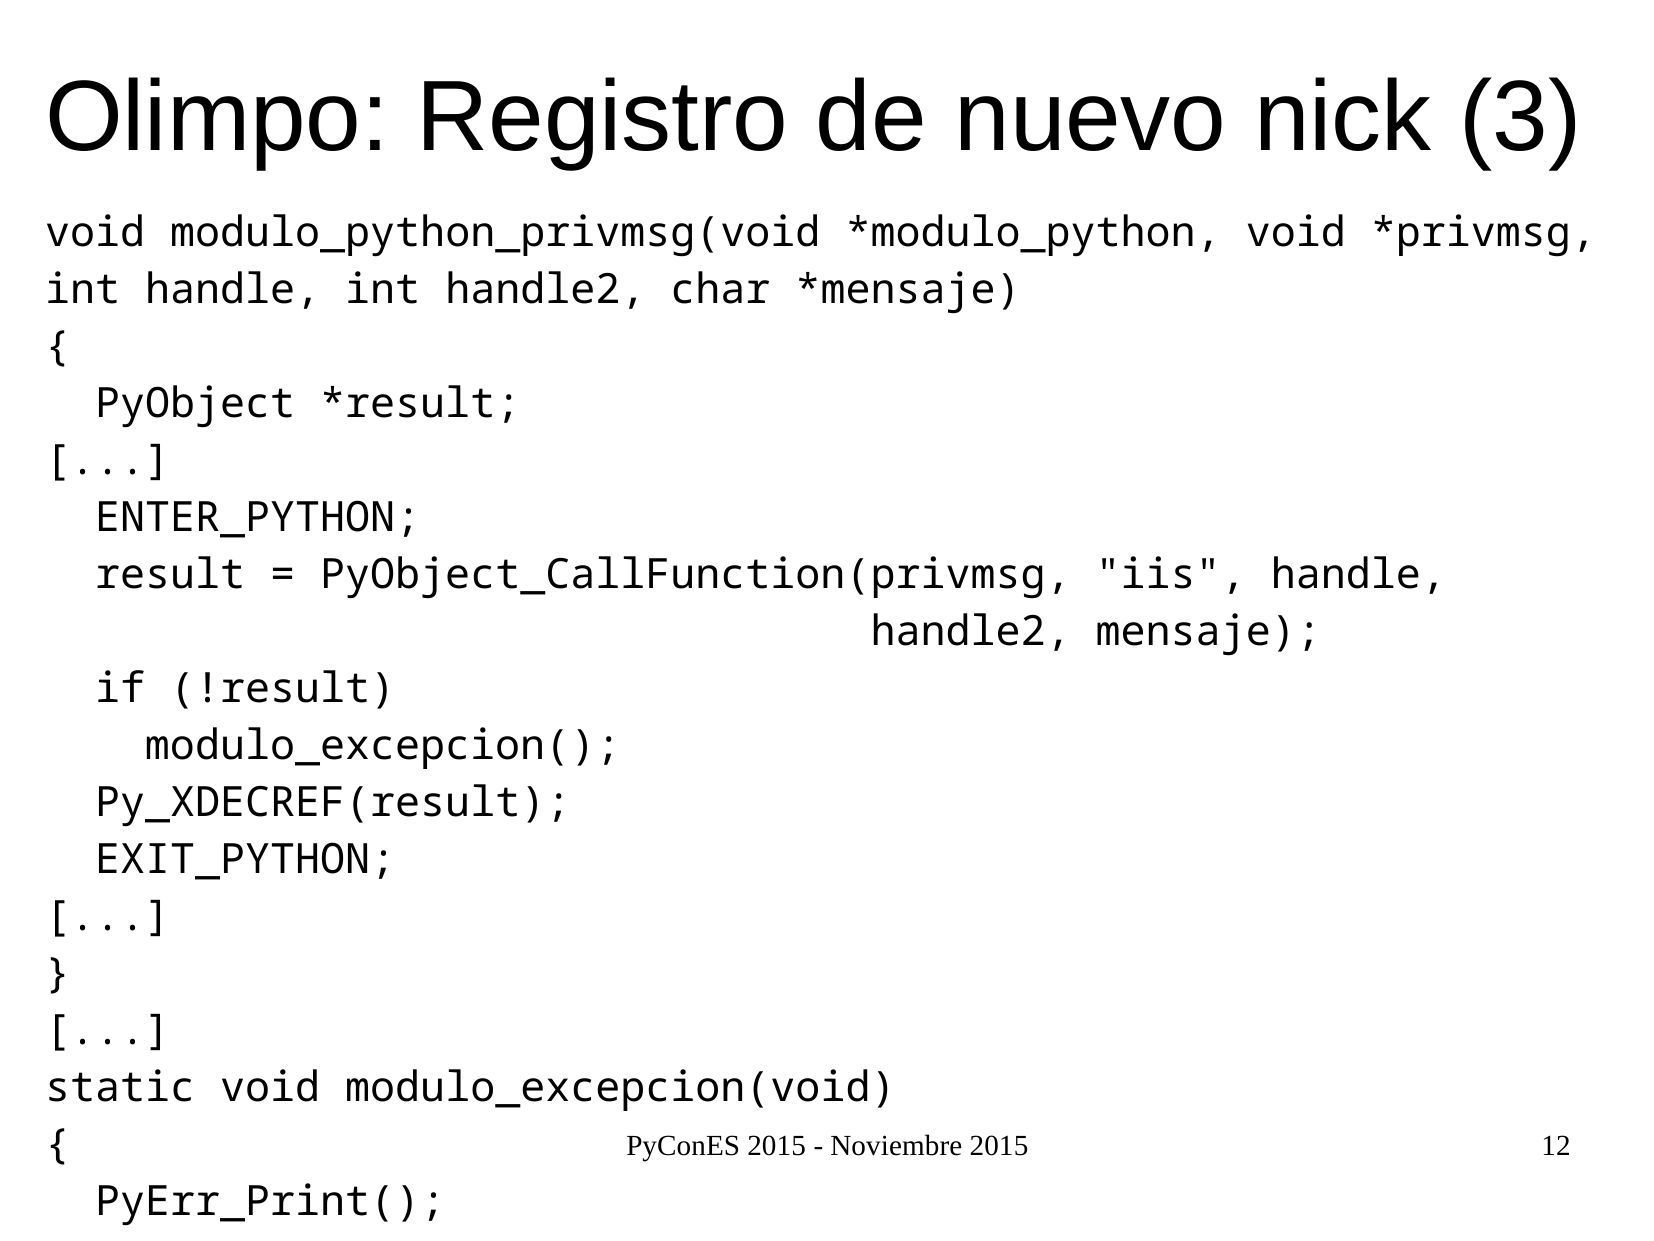

# Olimpo: Registro de nuevo nick (3)
void modulo_python_privmsg(void *modulo_python, void *privmsg, int handle, int handle2, char *mensaje)
{
 PyObject *result;
[...]
 ENTER_PYTHON;
 result = PyObject_CallFunction(privmsg, "iis", handle, handle2, mensaje);
 if (!result)
 modulo_excepcion();
 Py_XDECREF(result);
 EXIT_PYTHON;
[...]
}
[...]
static void modulo_excepcion(void)
{
 PyErr_Print();
}
PyConES 2015 - Noviembre 2015
12